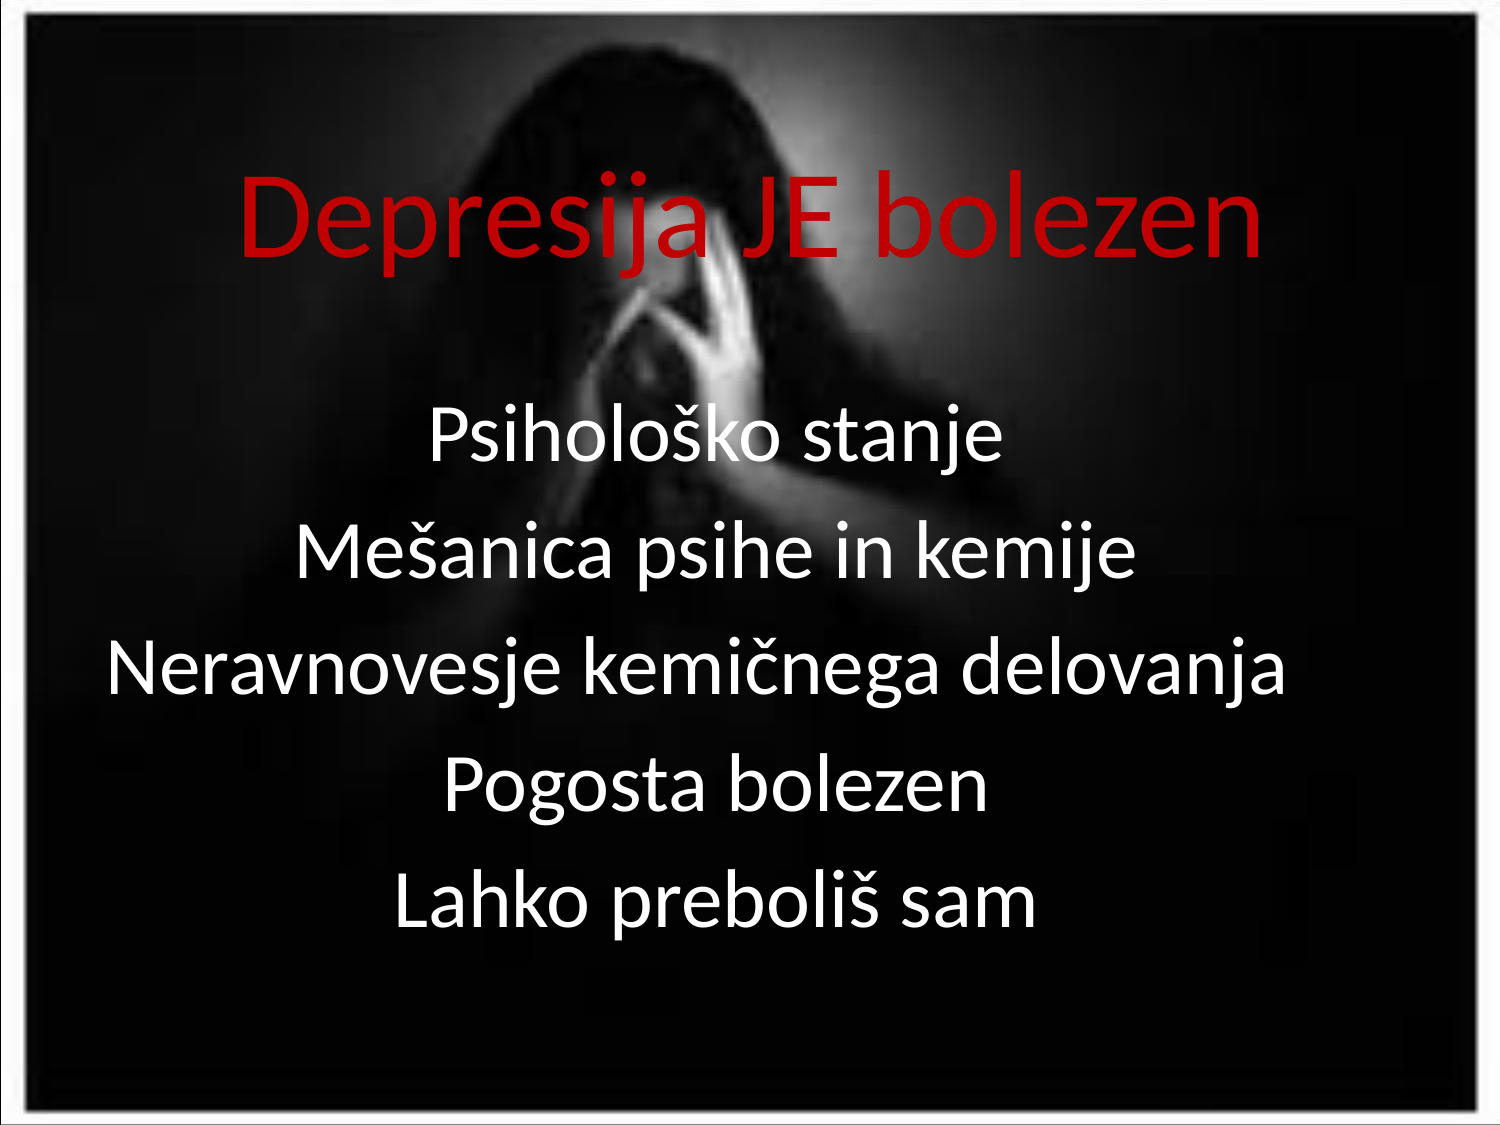

# Depresija JE bolezen
Psihološko stanje
Mešanica psihe in kemije
Neravnovesje kemičnega delovanja
Pogosta bolezen
Lahko preboliš sam